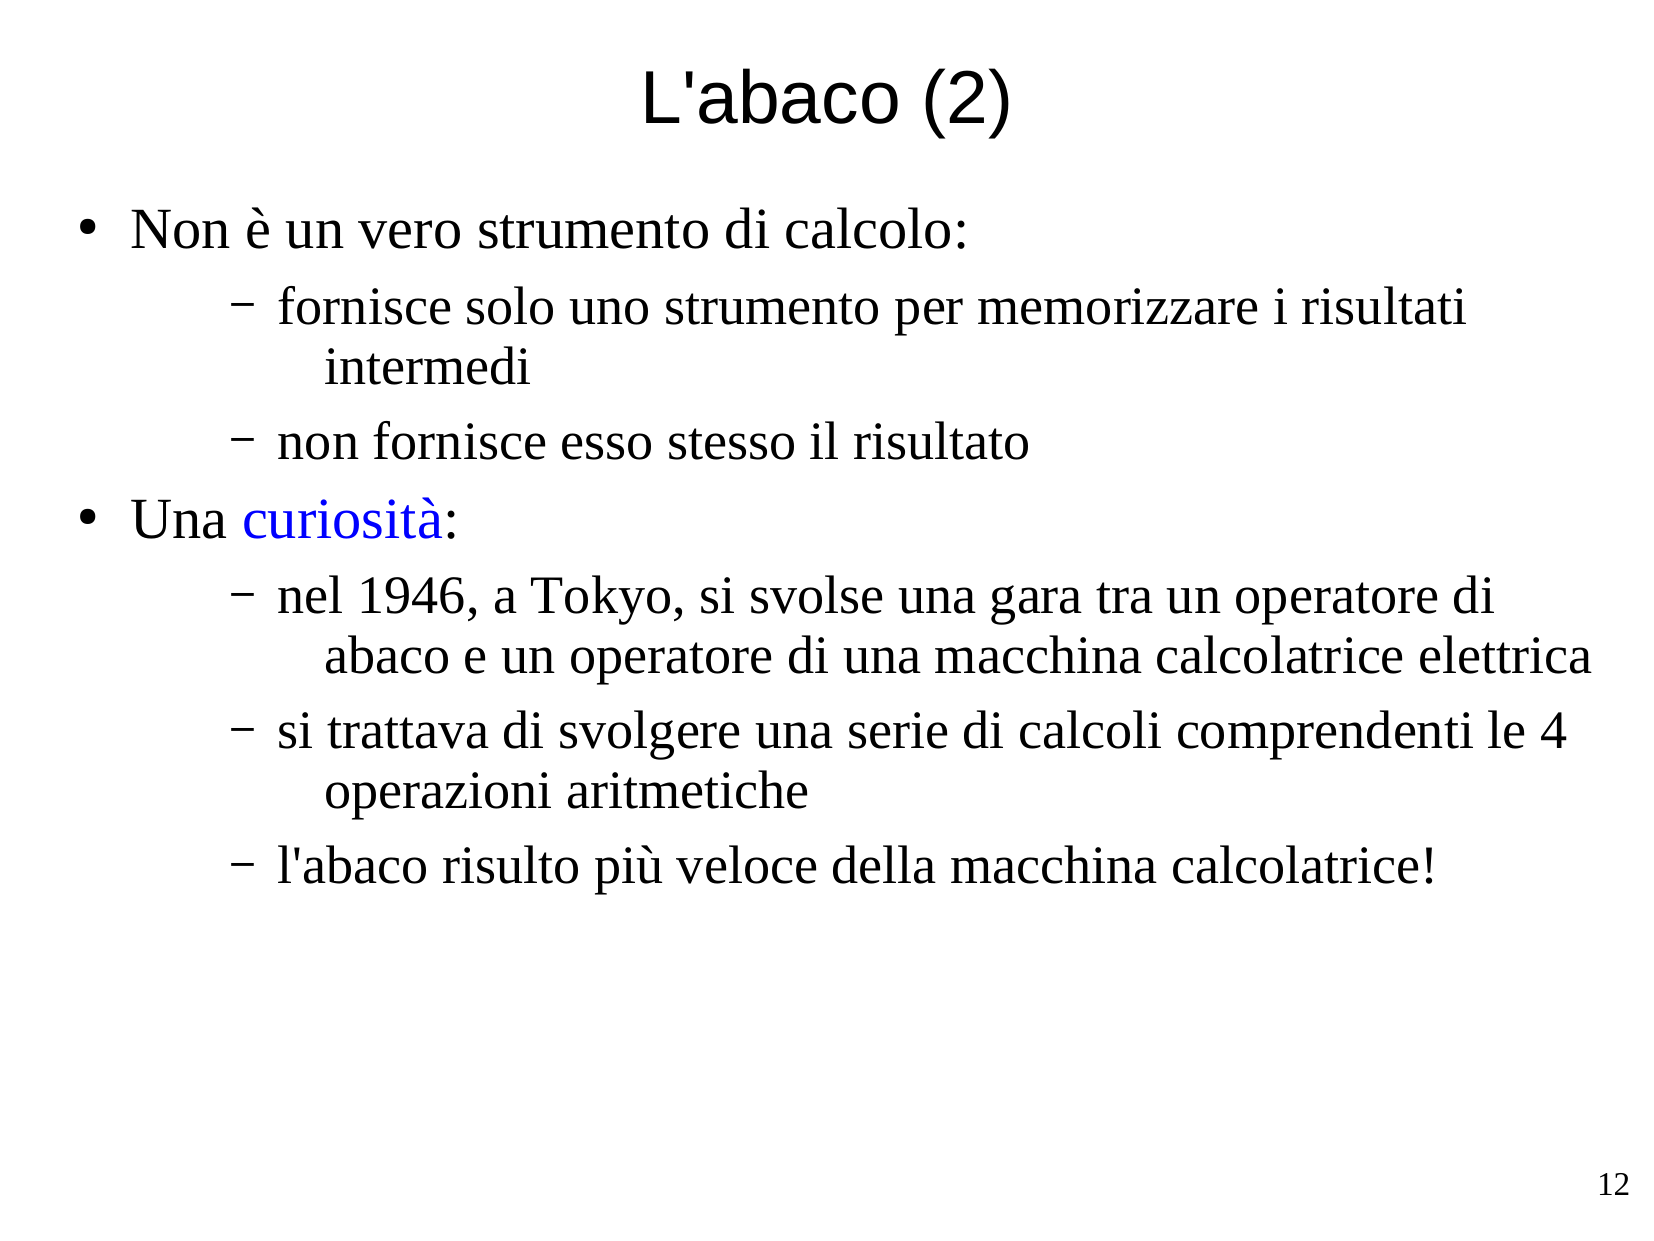

# L'abaco (2)
Non è un vero strumento di calcolo:
fornisce solo uno strumento per memorizzare i risultati intermedi
non fornisce esso stesso il risultato
Una curiosità:
nel 1946, a Tokyo, si svolse una gara tra un operatore di abaco e un operatore di una macchina calcolatrice elettrica
si trattava di svolgere una serie di calcoli comprendenti le 4 operazioni aritmetiche
l'abaco risulto più veloce della macchina calcolatrice!